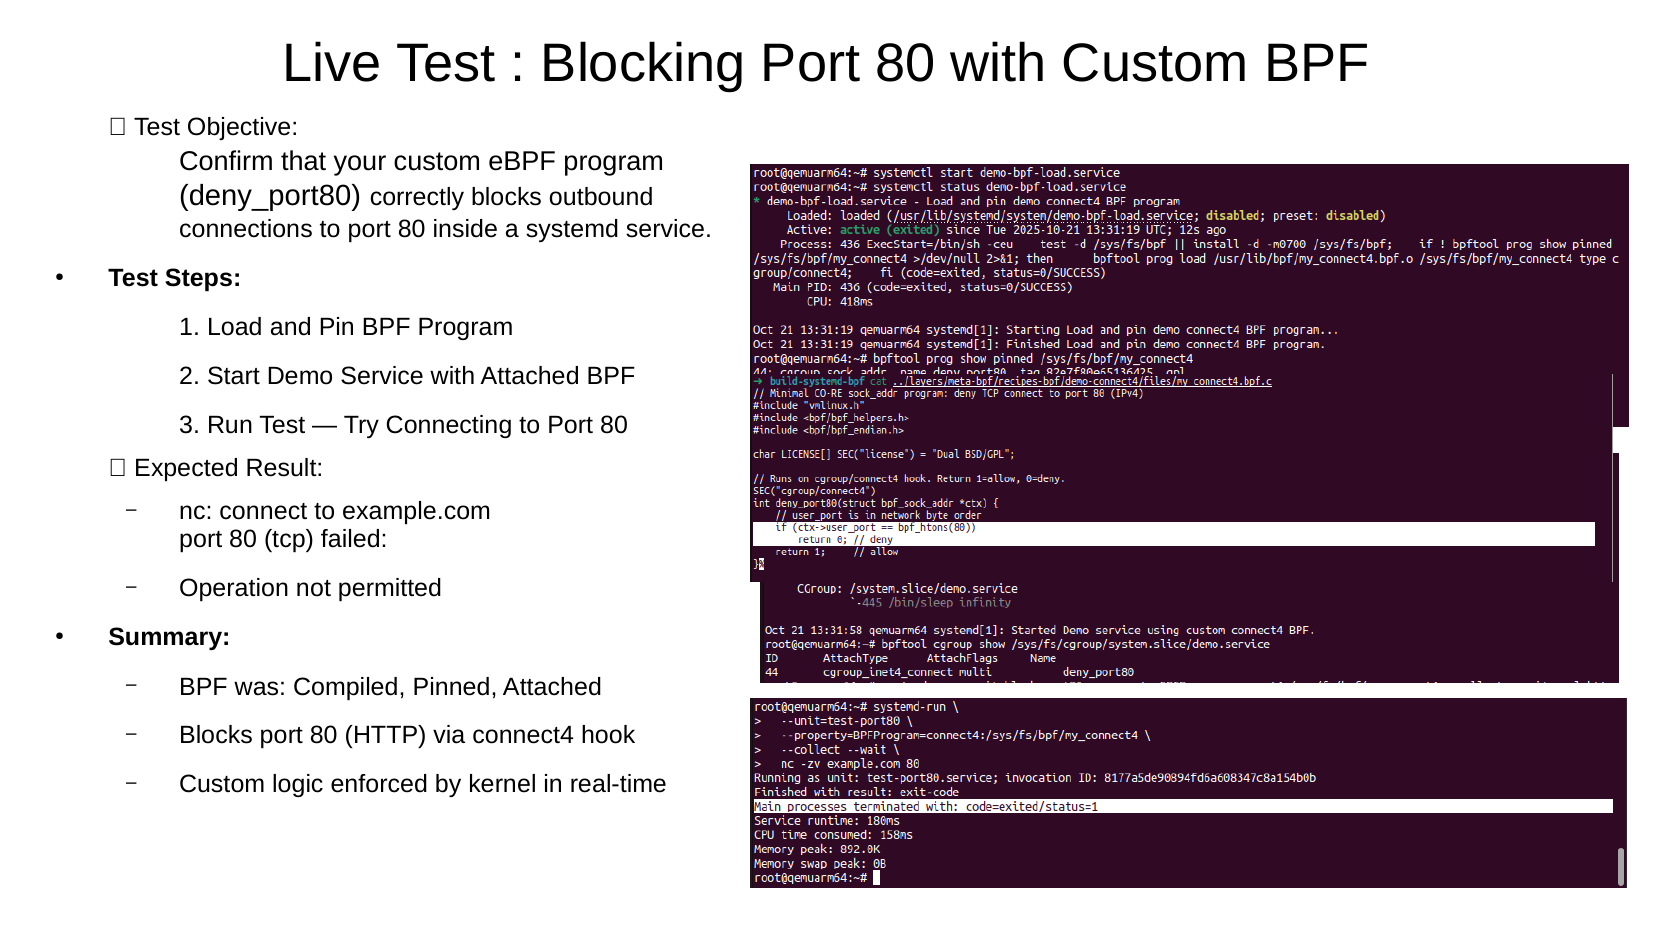

# Live Test : Blocking Port 80 with Custom BPF
✅ Test Objective:
Confirm that your custom eBPF program
(deny_port80) correctly blocks outbound
connections to port 80 inside a systemd service.
Test Steps:
1. Load and Pin BPF Program
2. Start Demo Service with Attached BPF
3. Run Test — Try Connecting to Port 80
✅ Expected Result:
nc: connect to example.com
port 80 (tcp) failed:
Operation not permitted
Summary:
BPF was: Compiled, Pinned, Attached
Blocks port 80 (HTTP) via connect4 hook
Custom logic enforced by kernel in real-time